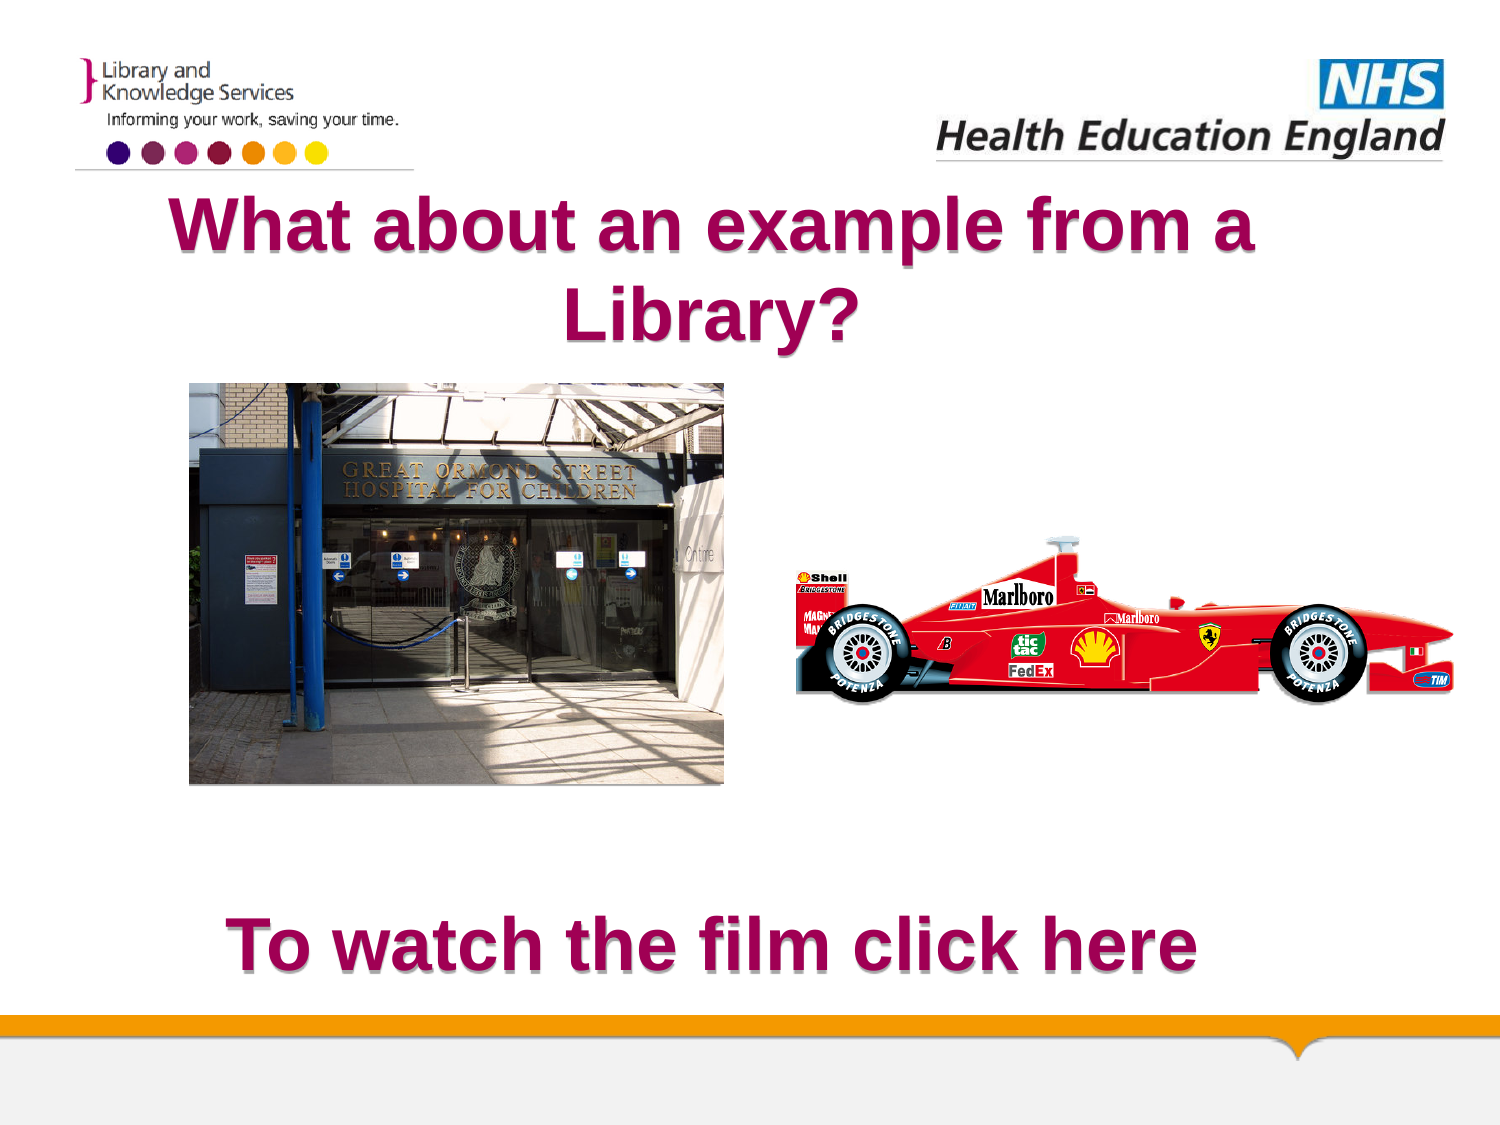

# What about an example from a Library? To watch the film click here